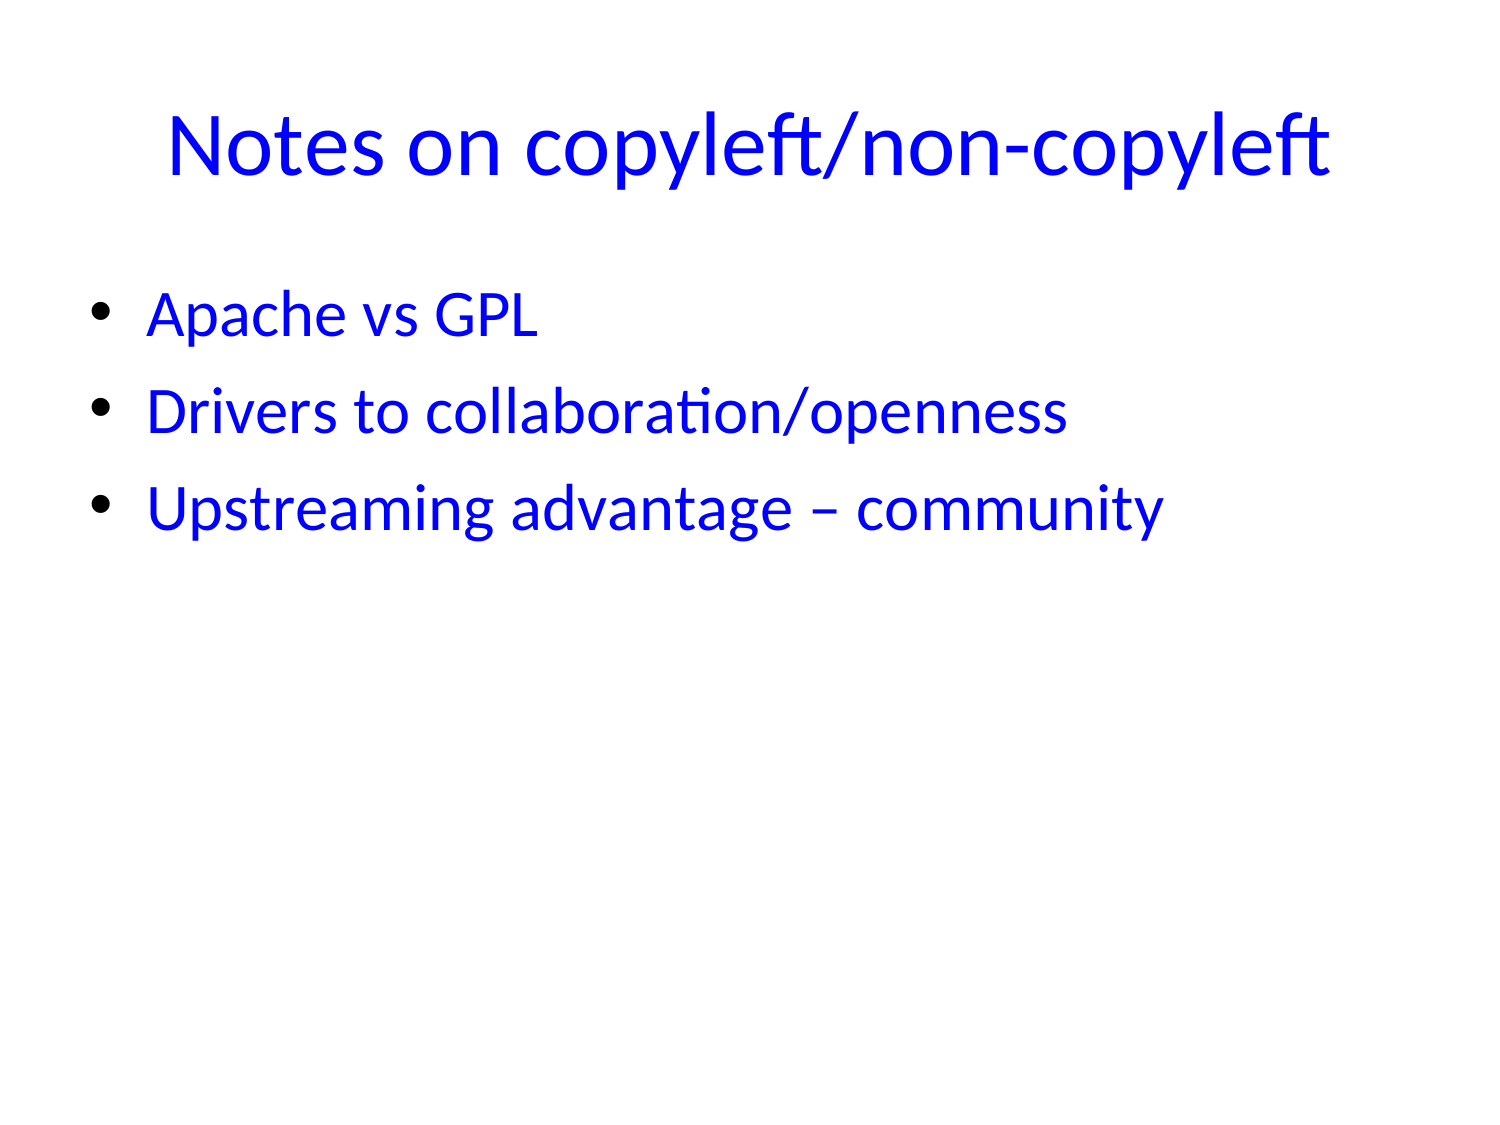

# Notes on copyleft/non-copyleft
Apache vs GPL
Drivers to collaboration/openness
Upstreaming advantage – community